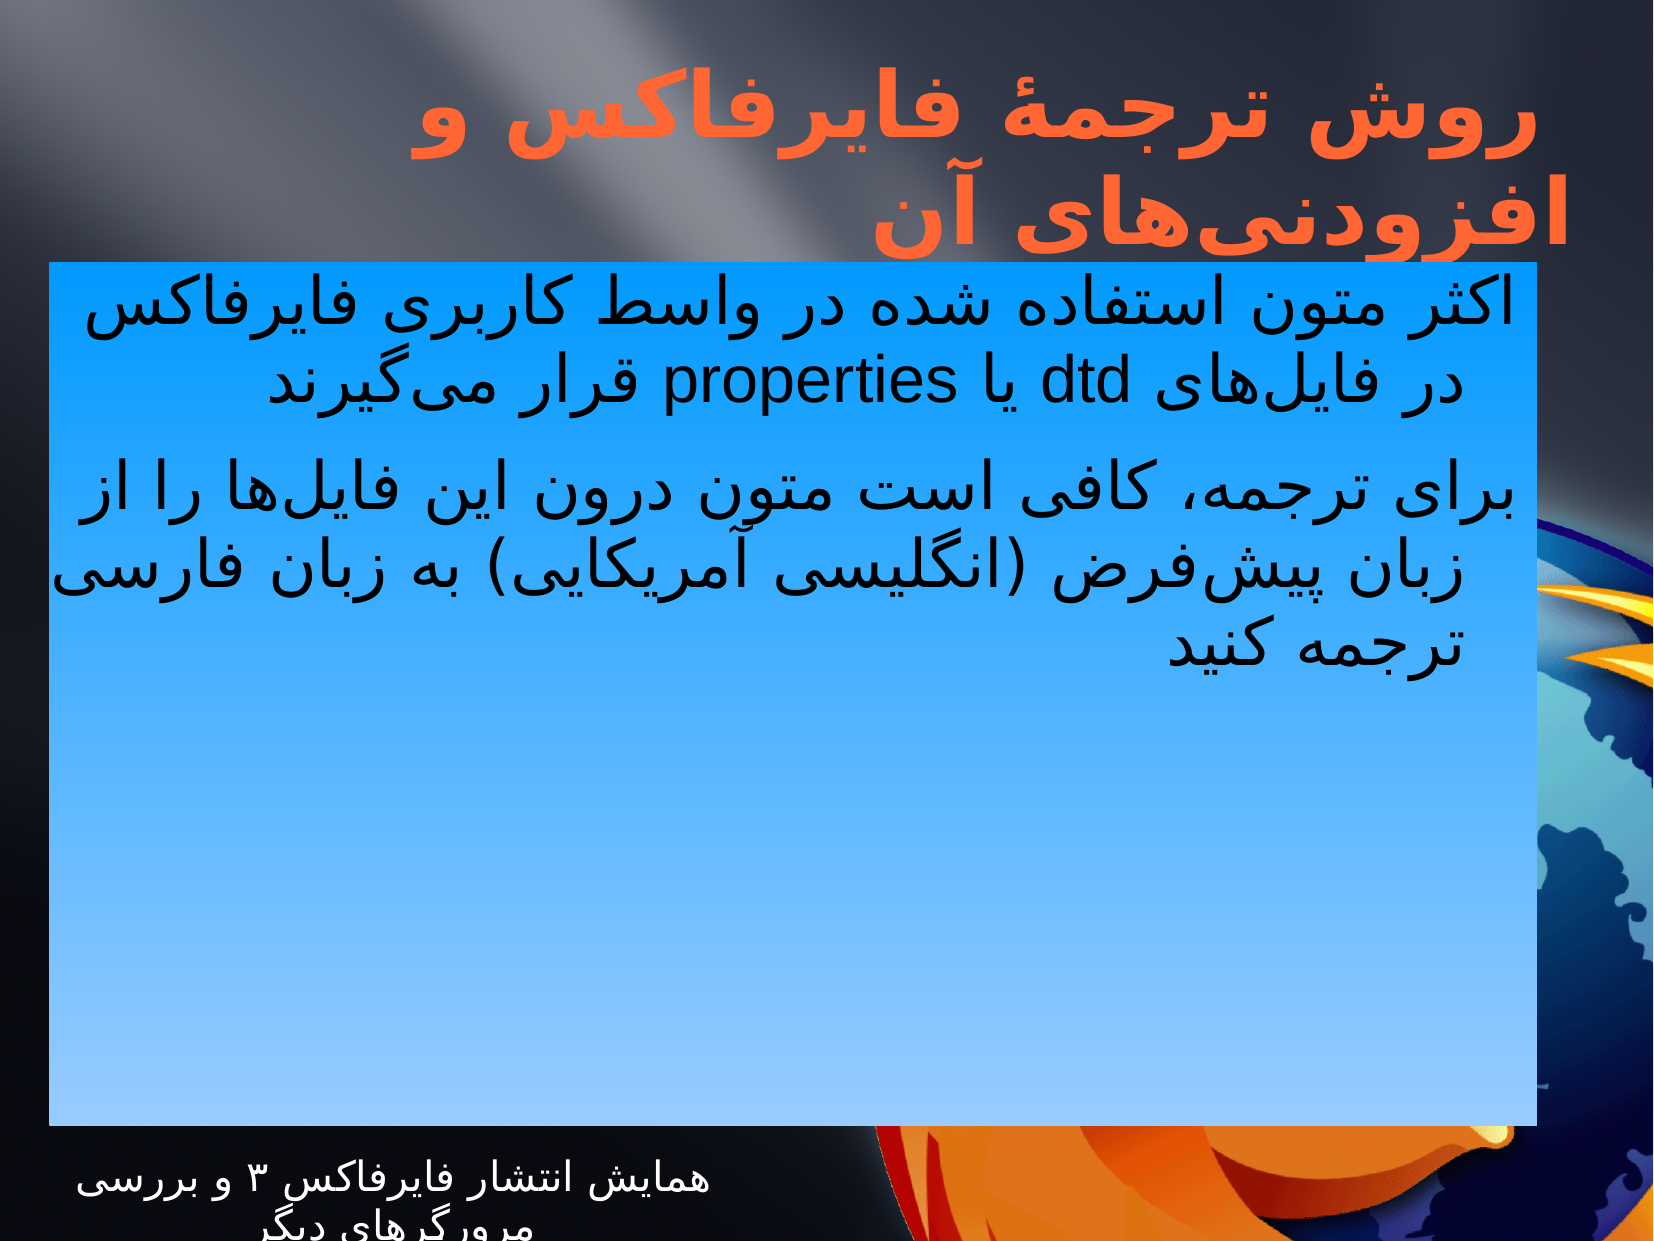

# روش ترجمهٔ فایرفاکس و افزودنی‌های آن
اکثر متون استفاده شده در واسط کاربری فایرفاکس در فایل‌های dtd یا properties قرار می‌گیرند
برای ترجمه، کافی است متون درون این فایل‌ها را از زبان پیش‌فرض (انگلیسی آمریکایی) به زبان فارسی ترجمه کنید